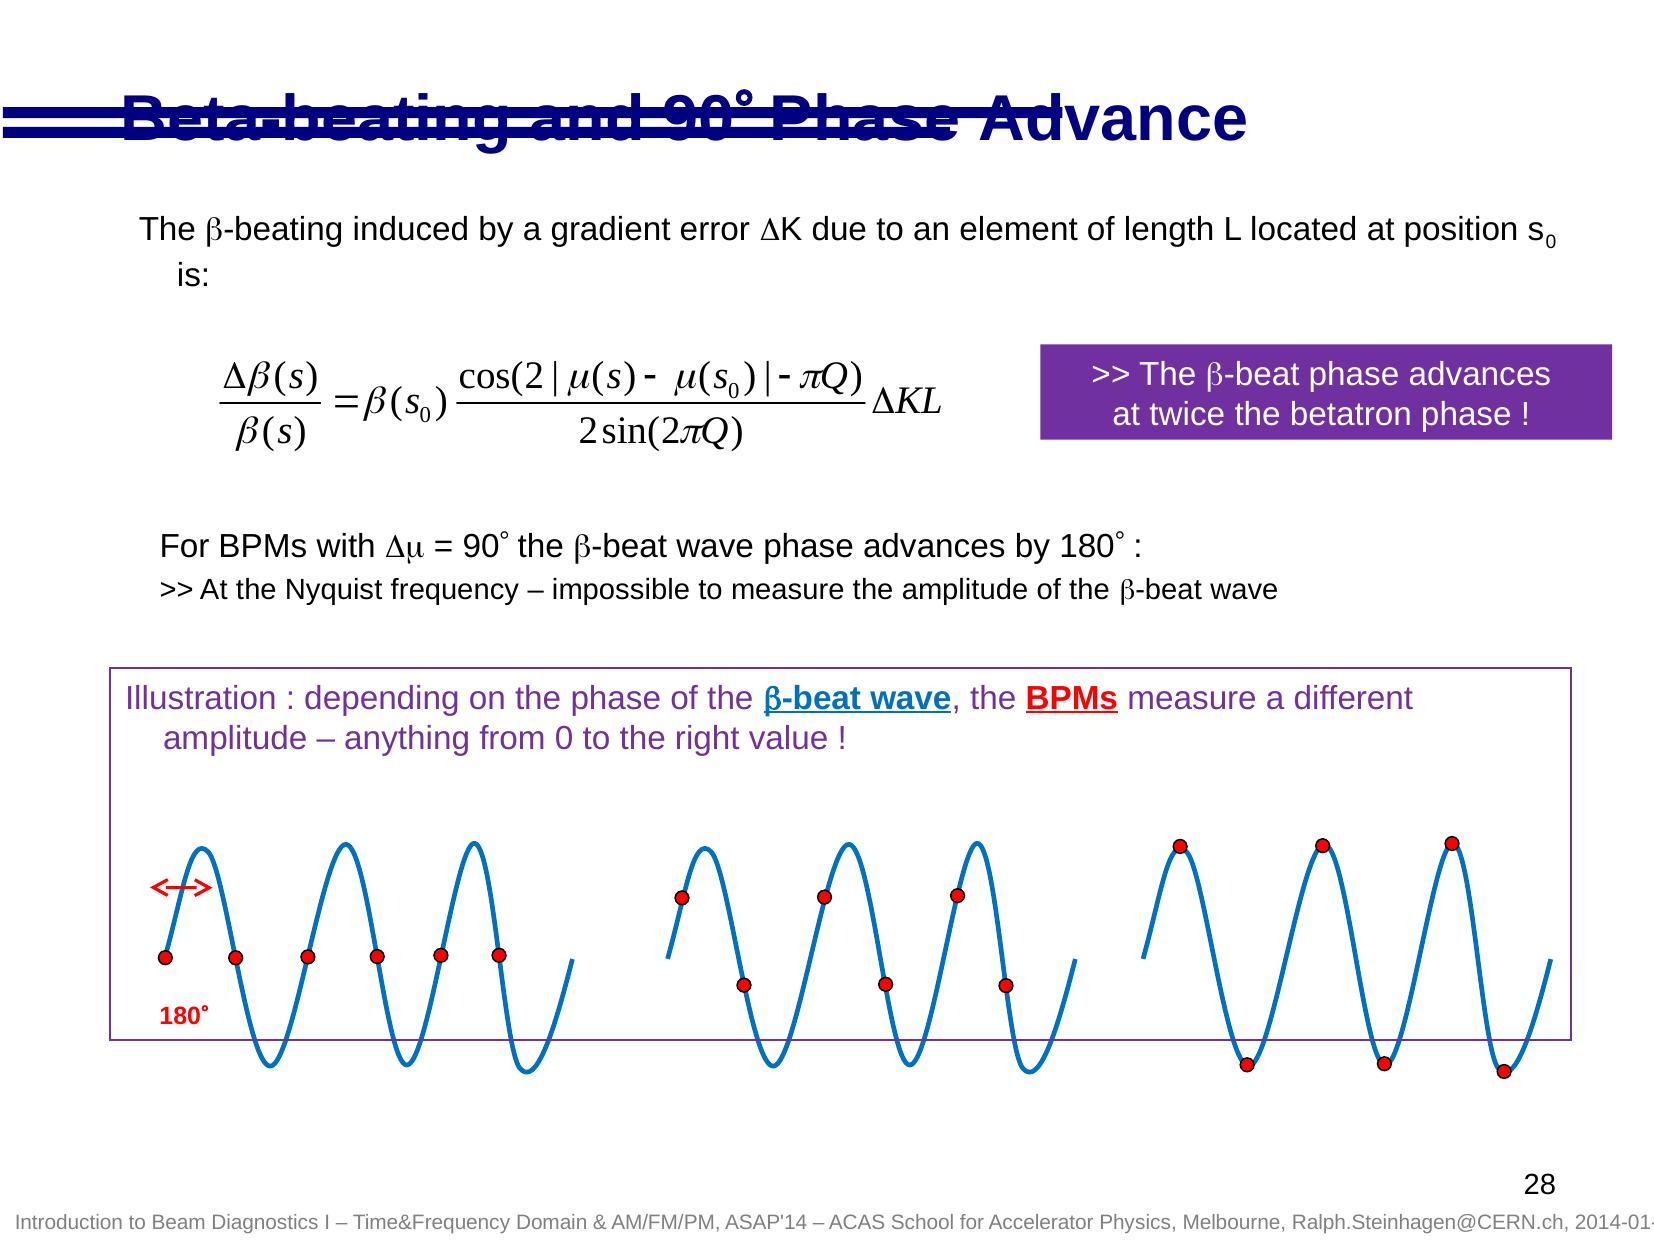

# Beta-beating and 90 Phase Advance
The -beating induced by a gradient error K due to an element of length L located at position s0 is:
>> The -beat phase advances
at twice the betatron phase !
For BPMs with  = 90 the -beat wave phase advances by 180 :
>> At the Nyquist frequency – impossible to measure the amplitude of the -beat wave
Illustration : depending on the phase of the -beat wave, the BPMs measure a different amplitude – anything from 0 to the right value !
180